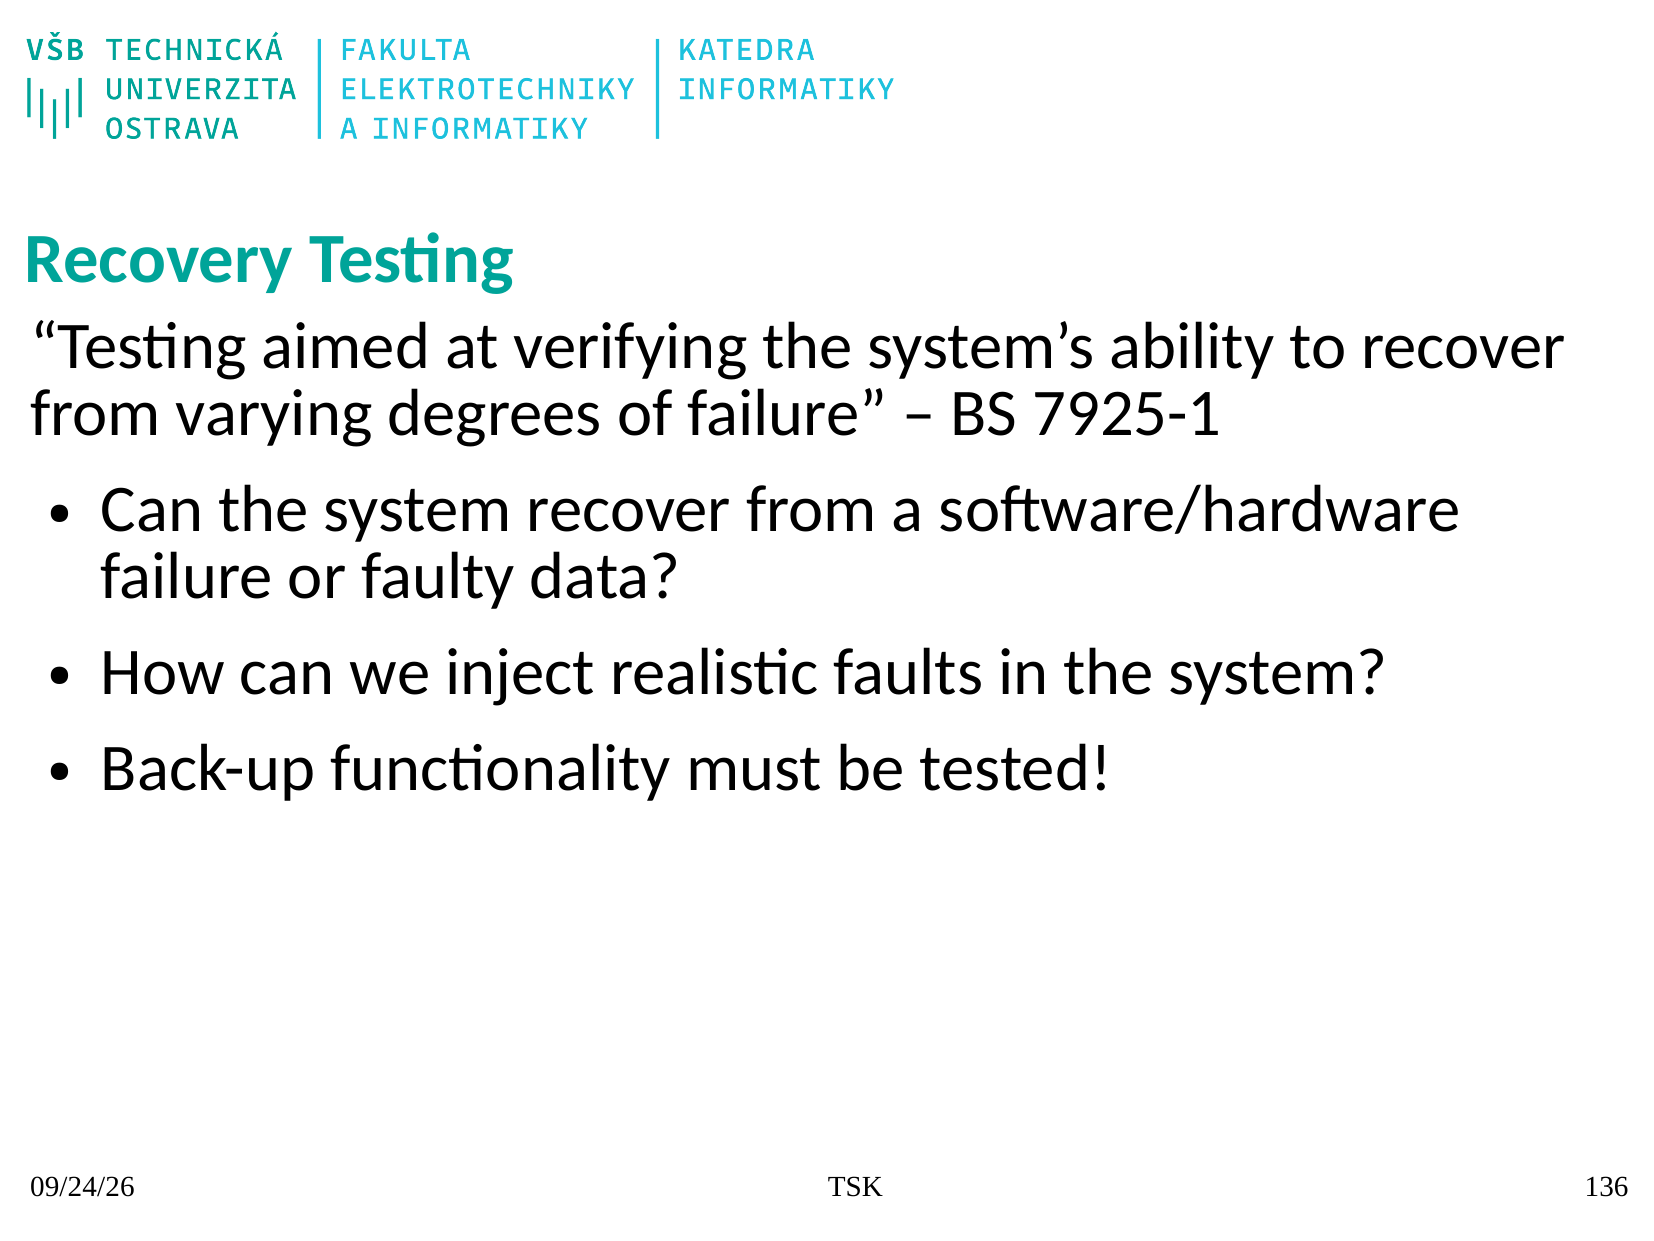

# Recovery Testing
“Testing aimed at verifying the system’s ability to recover from varying degrees of failure” – BS 7925-1
Can the system recover from a software/hardware failure or faulty data?
How can we inject realistic faults in the system?
Back-up functionality must be tested!
TSK
136